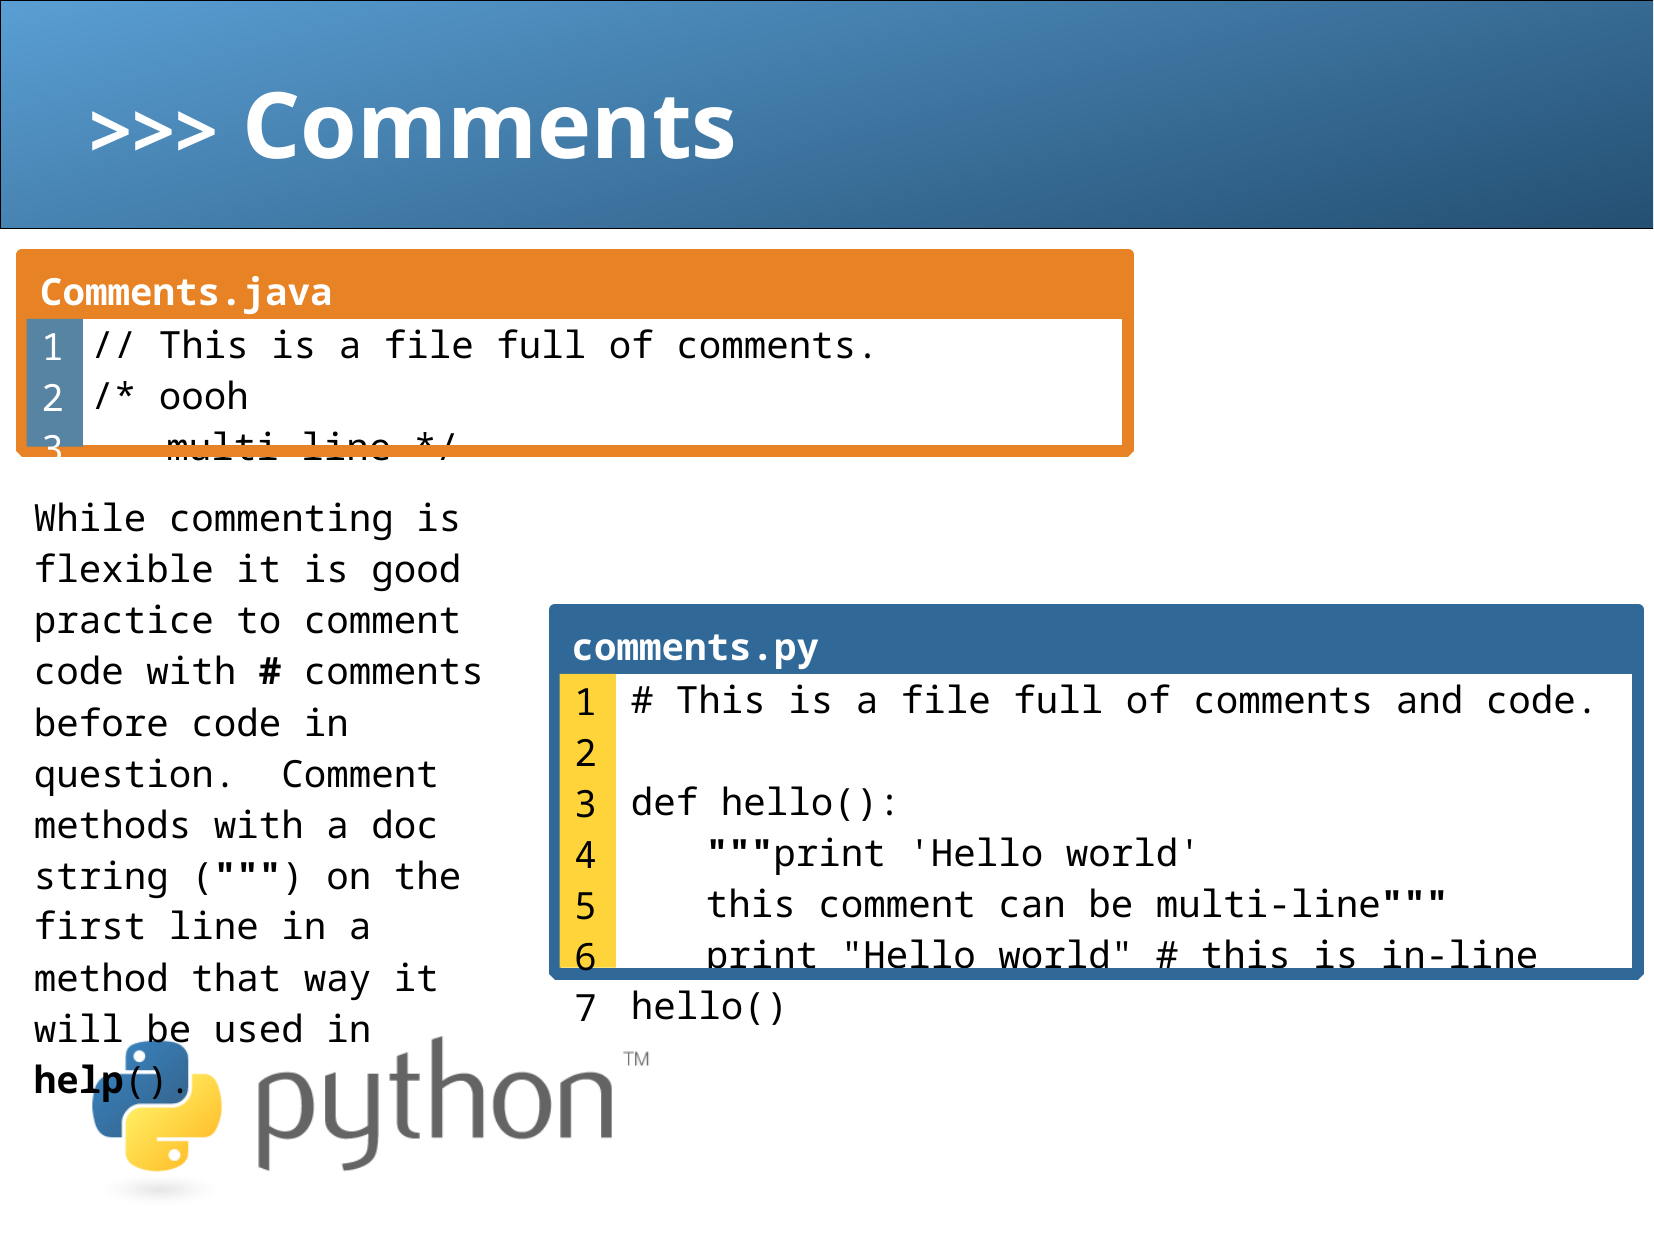

>>> Comments
Comments.java
// This is a file full of comments.
/* oooh
	multi-line */
1
2
3
While commenting is flexible it is good practice to comment code with # comments before code in question. Comment methods with a doc string (""") on the first line in a method that way it will be used in help().
comments.py
# This is a file full of comments and code.
def hello():
	"""print 'Hello world'
	this comment can be multi-line"""
	print "Hello world" # this is in-line
hello()
1
2
3
4
5
6
7